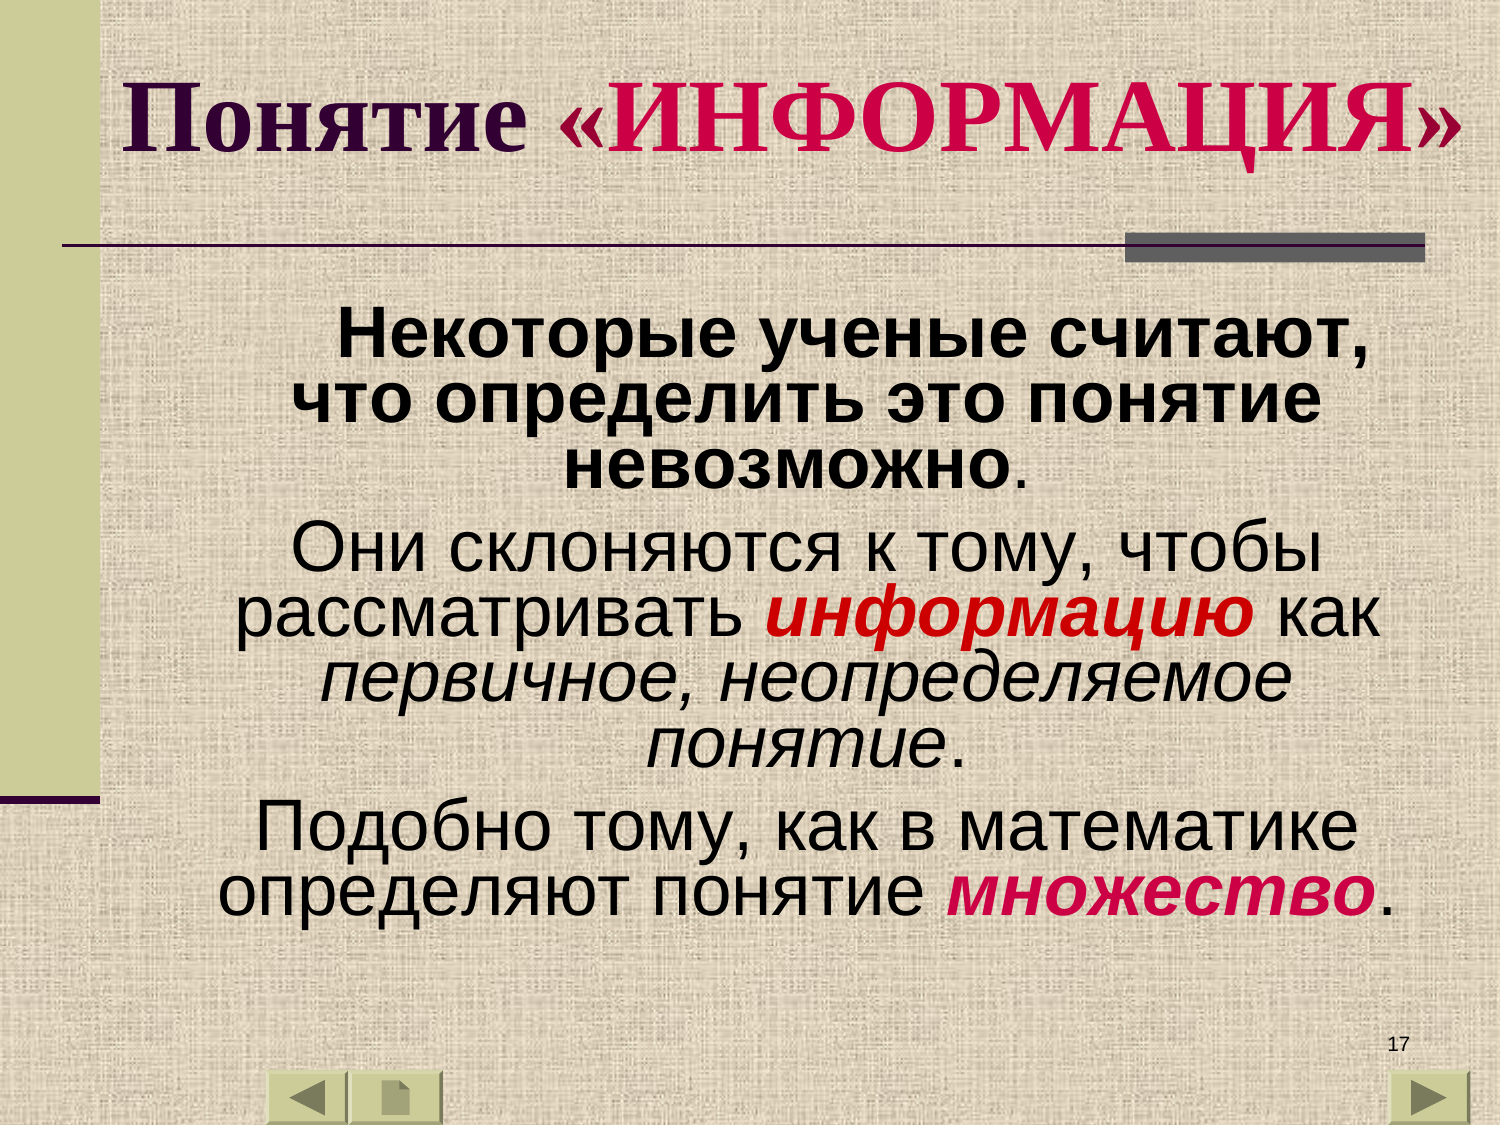

# Понятие «ИНФОРМАЦИЯ»
		Некоторые ученые считают, что определить это понятие невозможно.
	Они склоняются к тому, чтобы рассматривать информацию как первичное, неопределяемое понятие.
	Подобно тому, как в математике определяют понятие множество.
17